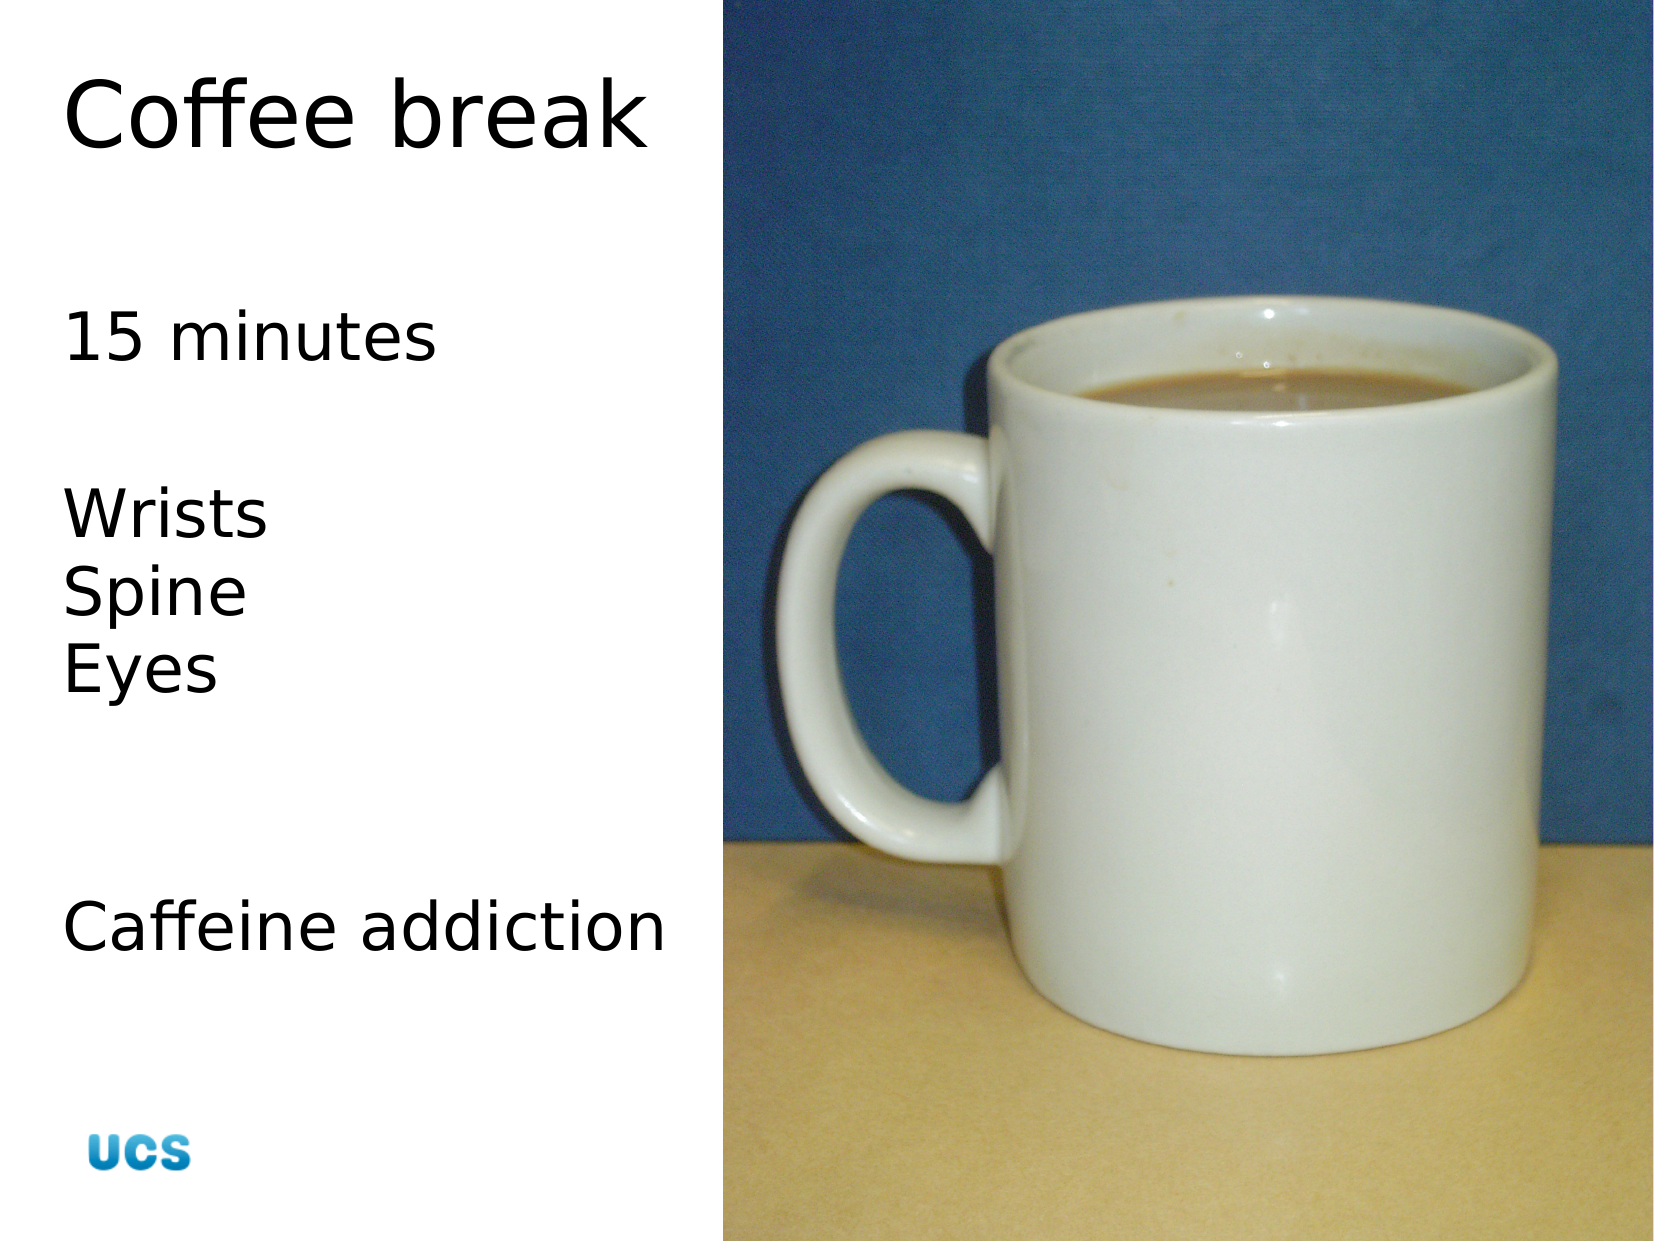

Coffee break
15 minutes
Wrists
Spine
Eyes
Caffeine addiction